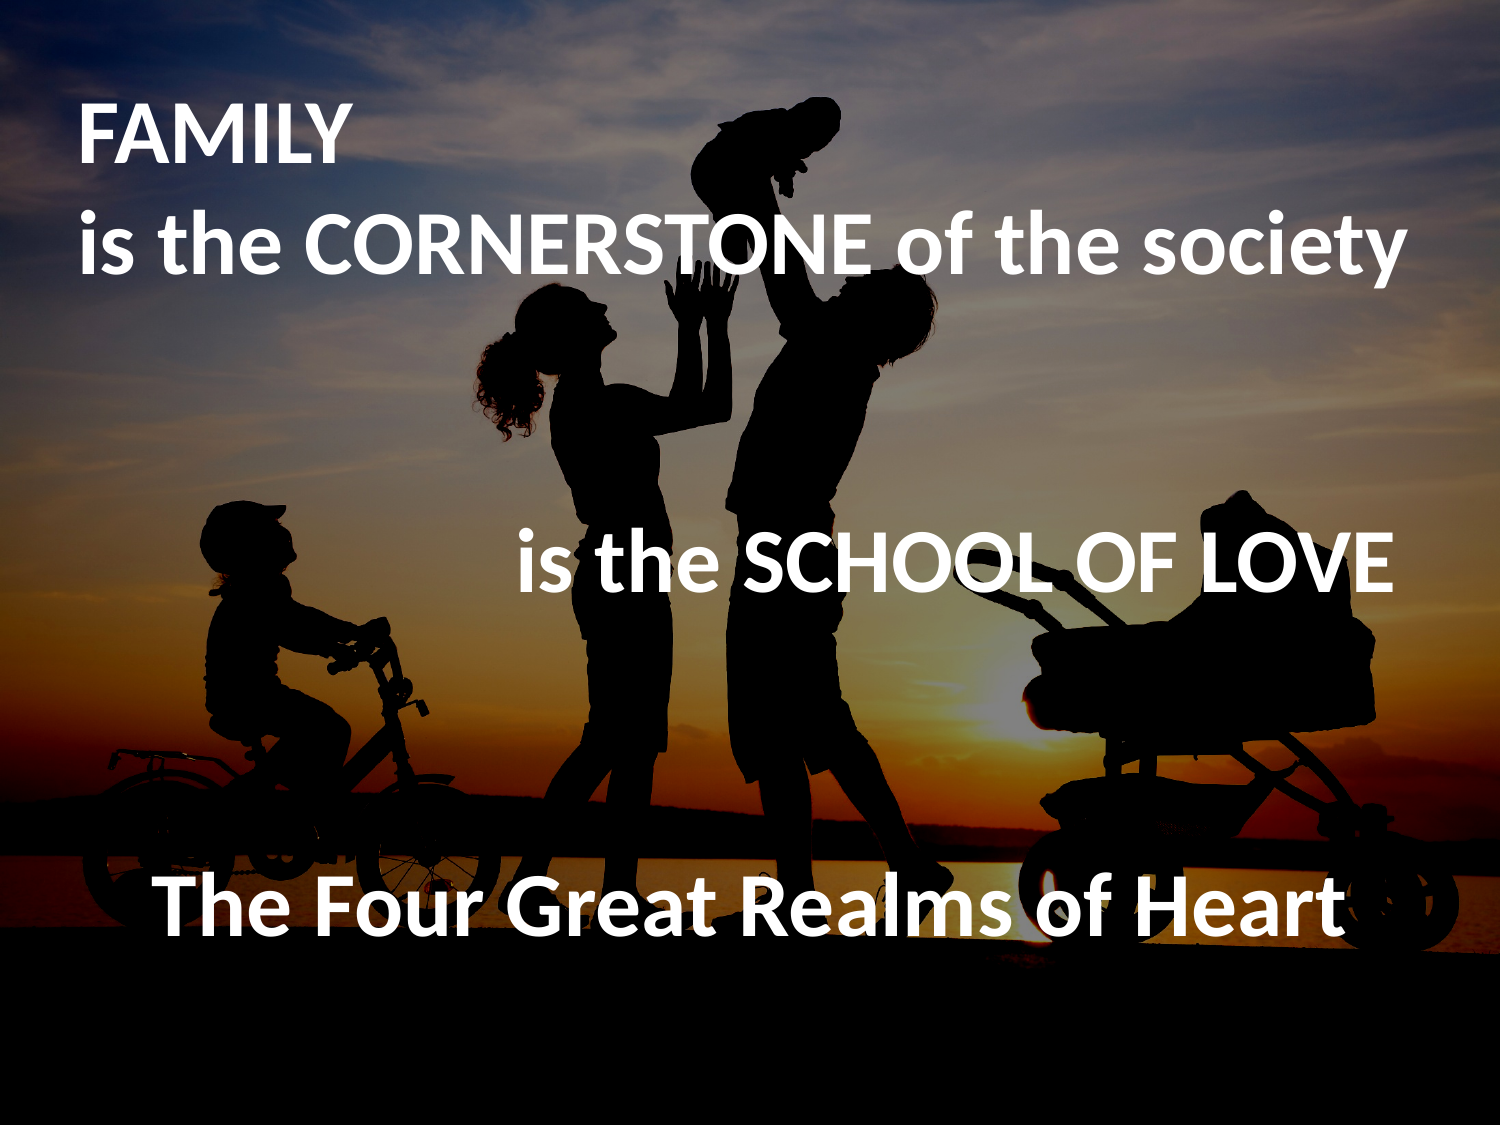

FAMILY
is the CORNERSTONE of the society
is the SCHOOL OF LOVE
The Four Great Realms of Heart